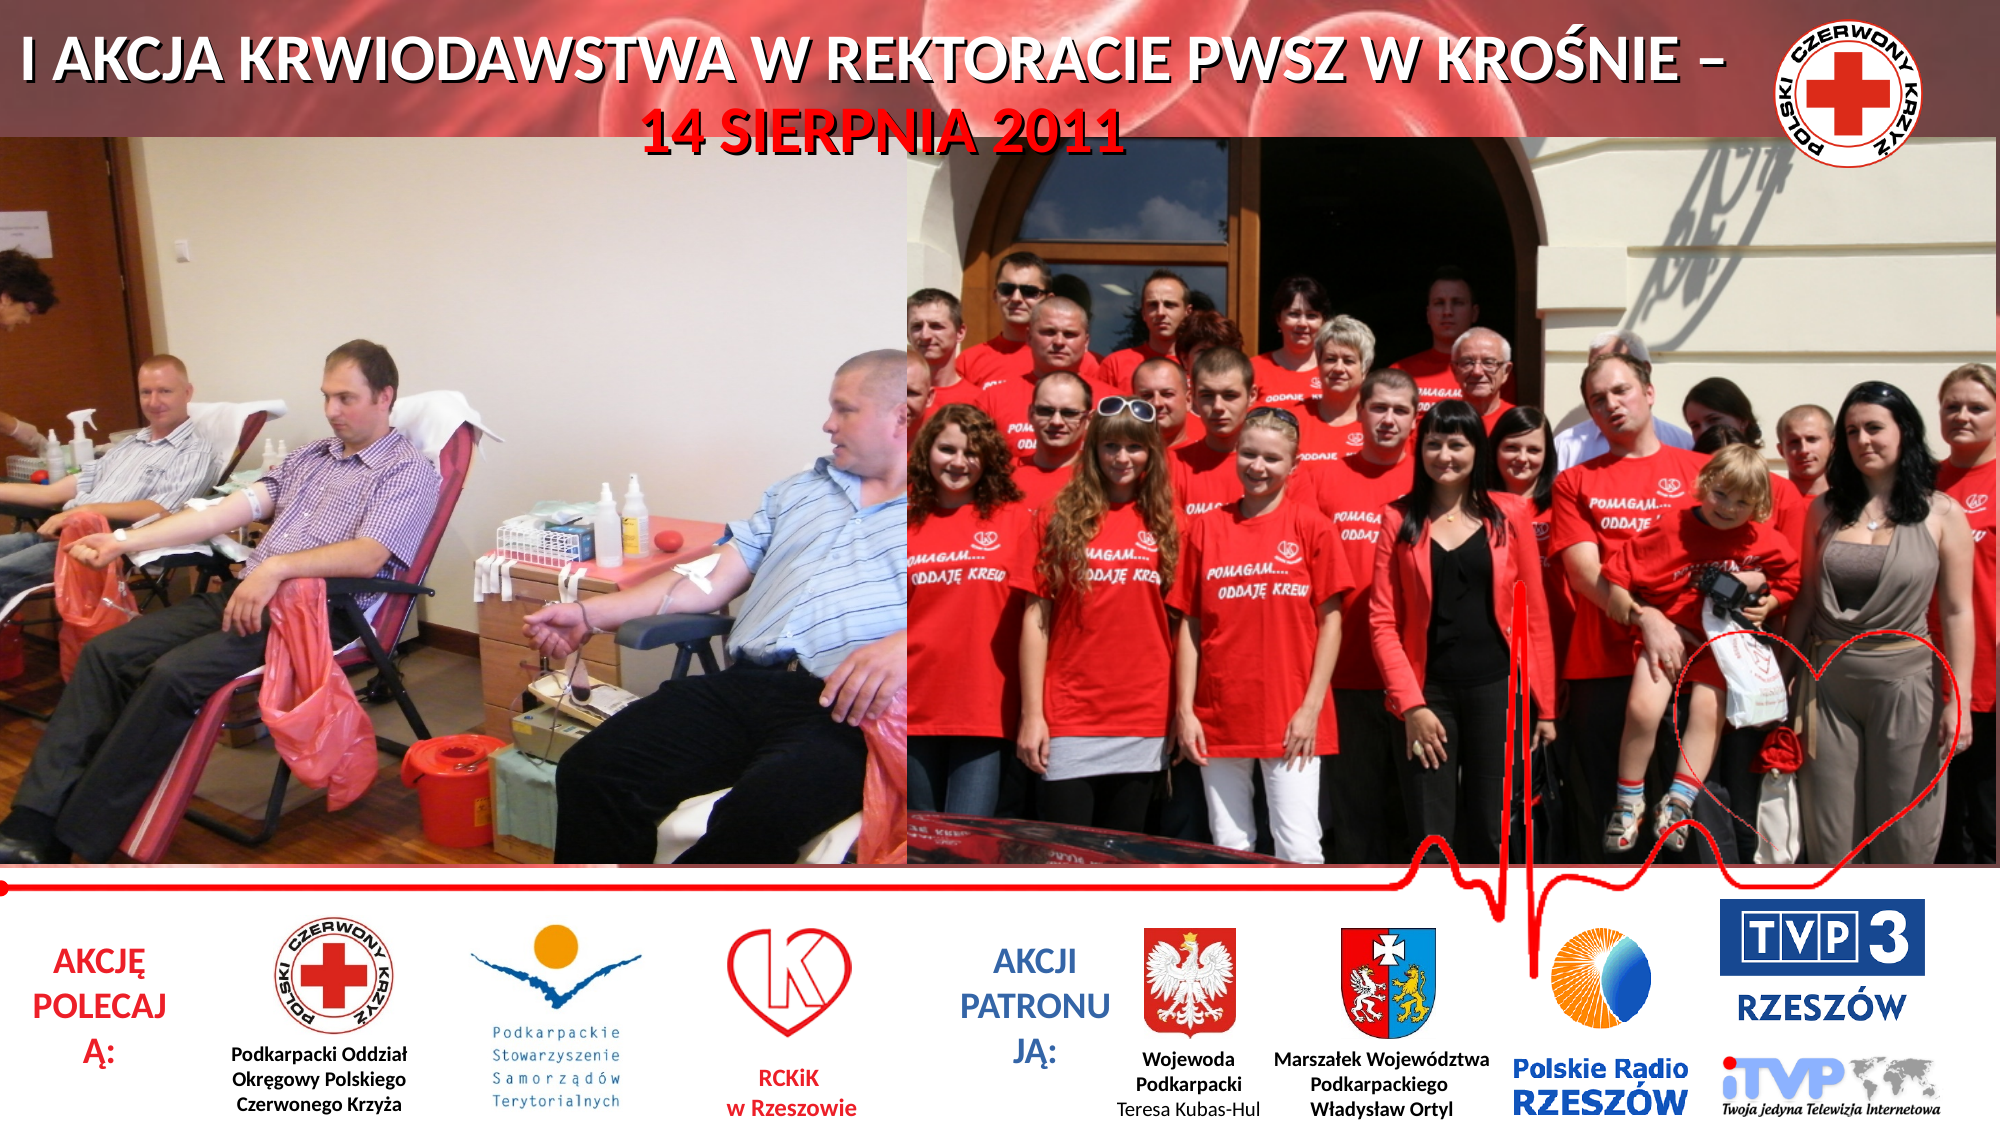

# I Akcja Krwiodawstwa w Rektoracie PWSZ w Krośnie – 14 sierpnia 2011
Akcję polecają:
Akcji patronują:
Podkarpacki Oddział Okręgowy Polskiego Czerwonego Krzyża
Wojewoda Podkarpacki
Teresa Kubas-Hul
Marszałek Województwa Podkarpackiego
Władysław Ortyl
RCKiK
w Rzeszowie